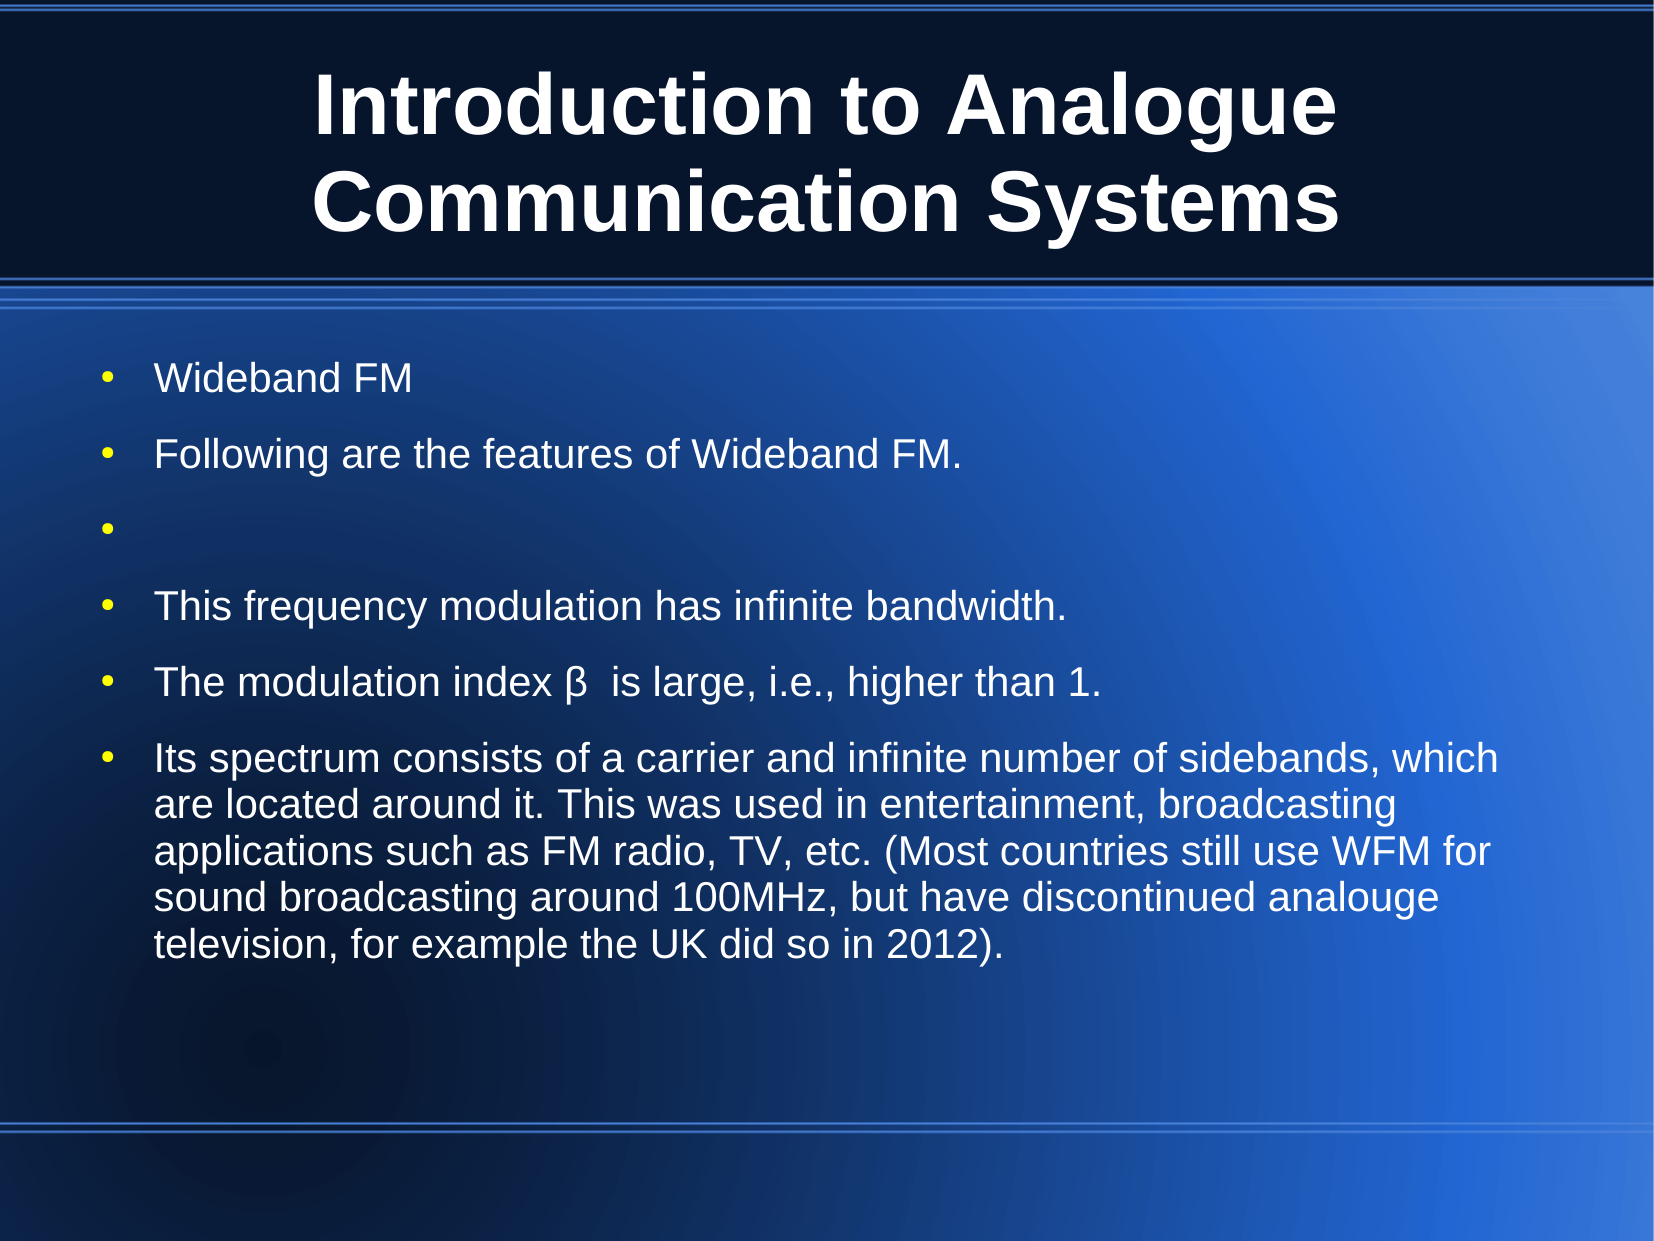

# Introduction to Analogue Communication Systems
Wideband FM
Following are the features of Wideband FM.
This frequency modulation has infinite bandwidth.
The modulation index β is large, i.e., higher than 1.
Its spectrum consists of a carrier and infinite number of sidebands, which are located around it. This was used in entertainment, broadcasting applications such as FM radio, TV, etc. (Most countries still use WFM for sound broadcasting around 100MHz, but have discontinued analouge television, for example the UK did so in 2012).